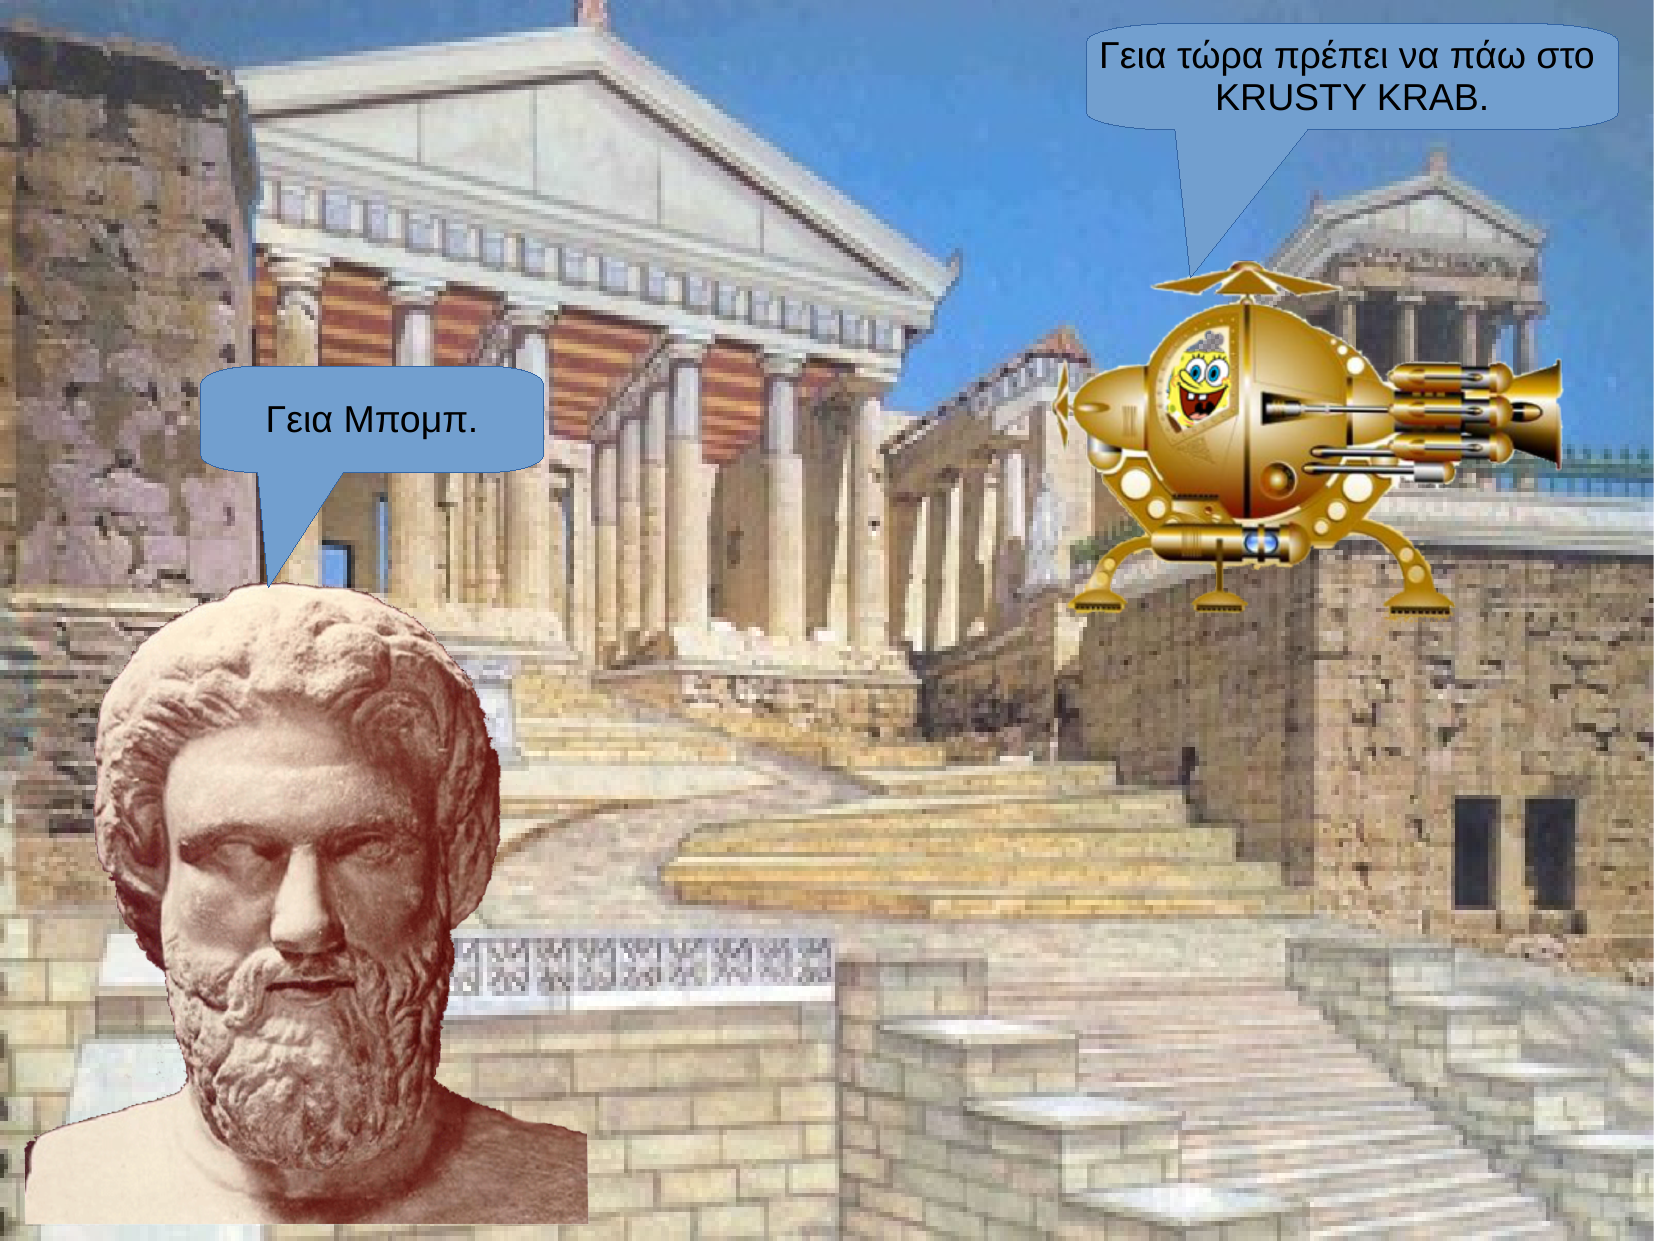

Γεια τώρα πρέπει να πάω στο
KRUSTY KRAB.
Γεια Μπομπ.